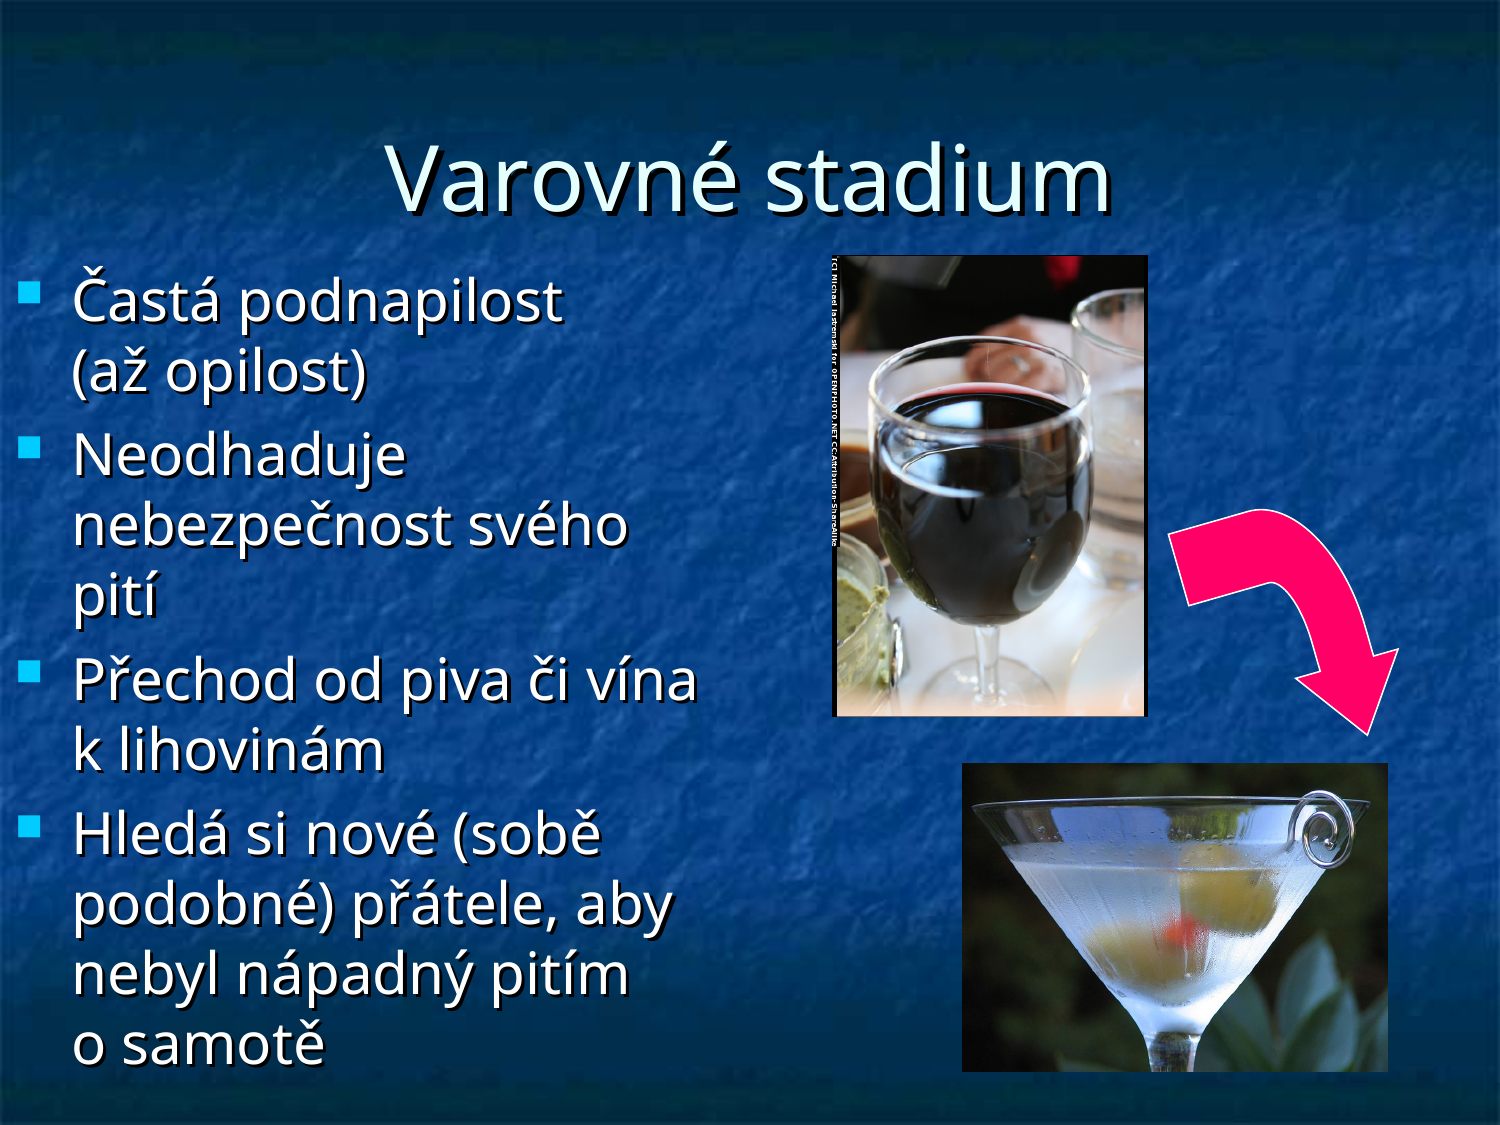

# Varovné stadium
Častá podnapilost (až opilost)
Neodhaduje nebezpečnost svého pití
Přechod od piva či vína k lihovinám
Hledá si nové (sobě podobné) přátele, aby nebyl nápadný pitím o samotě